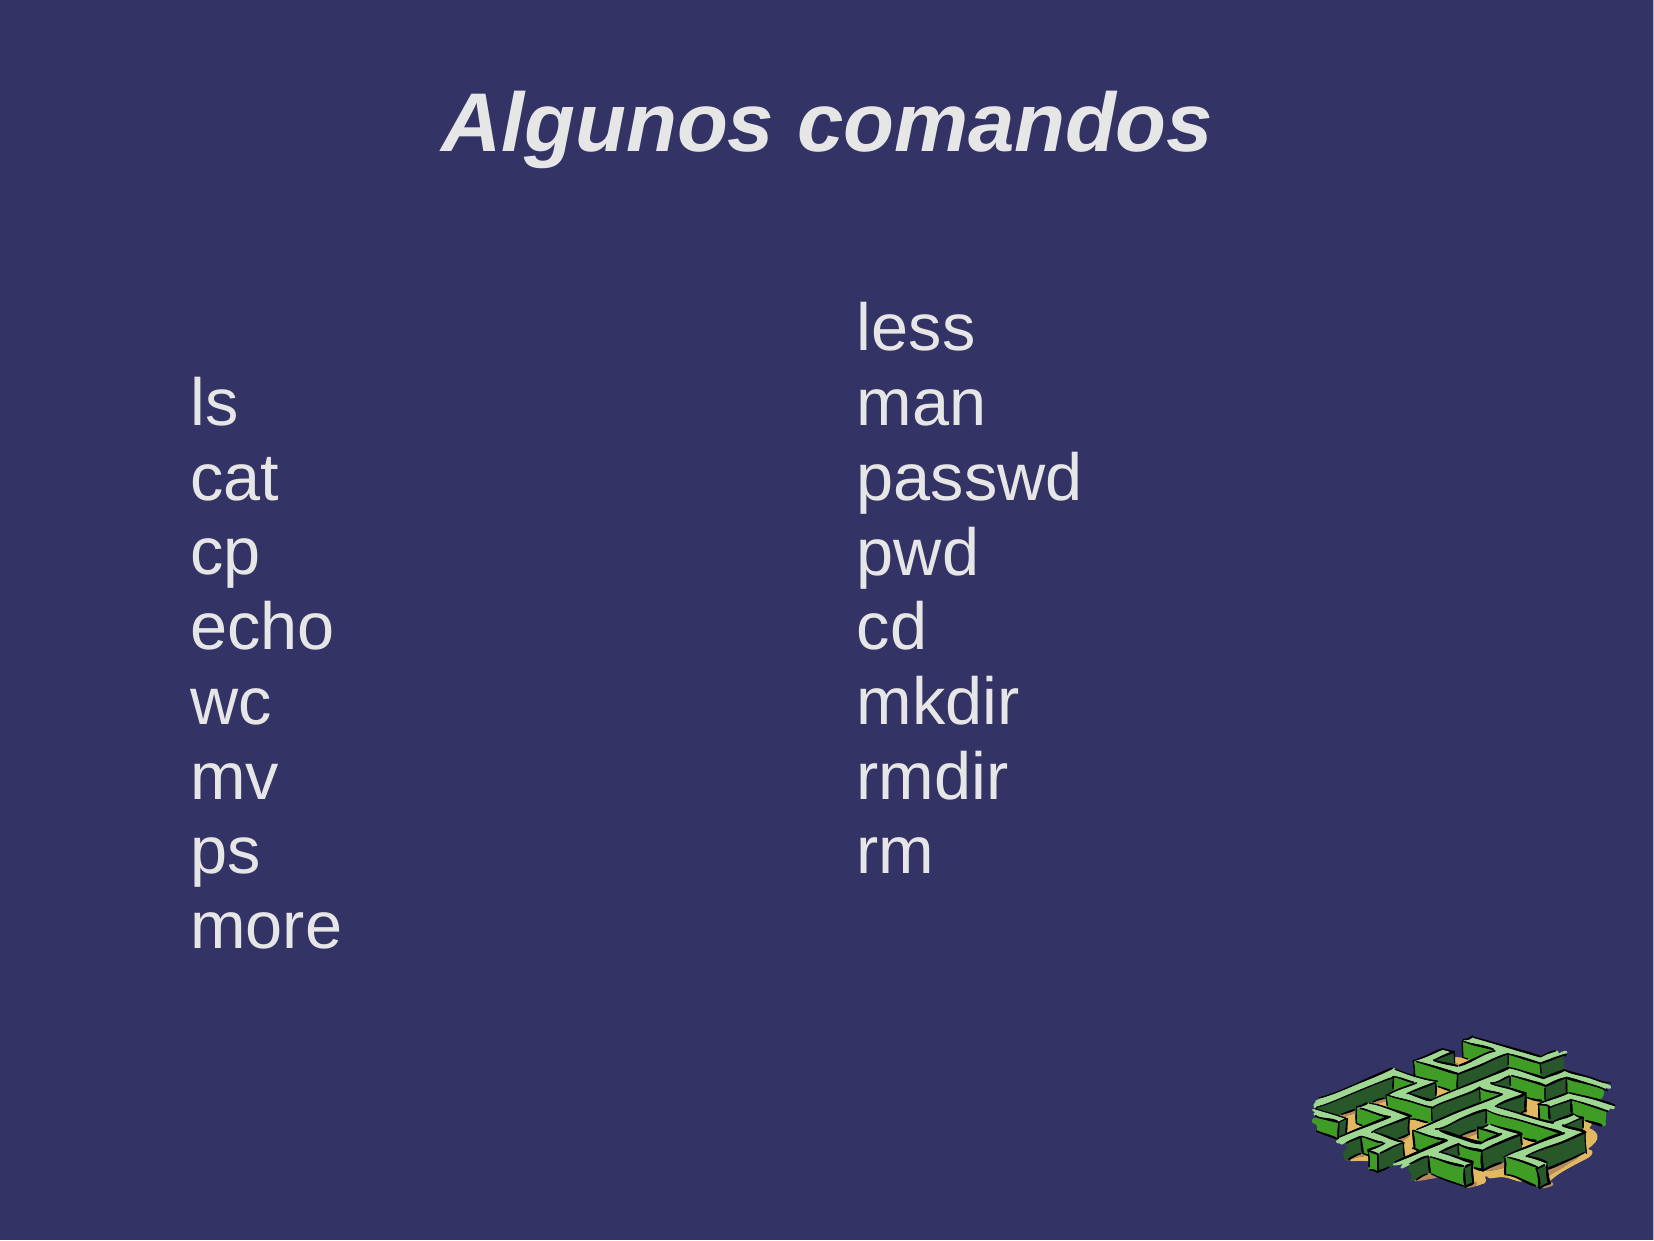

# Algunos comandos
less
man
passwd
pwd
cd
mkdir
rmdir
rm
ls
cat
cp
echo
wc
mv
ps
more